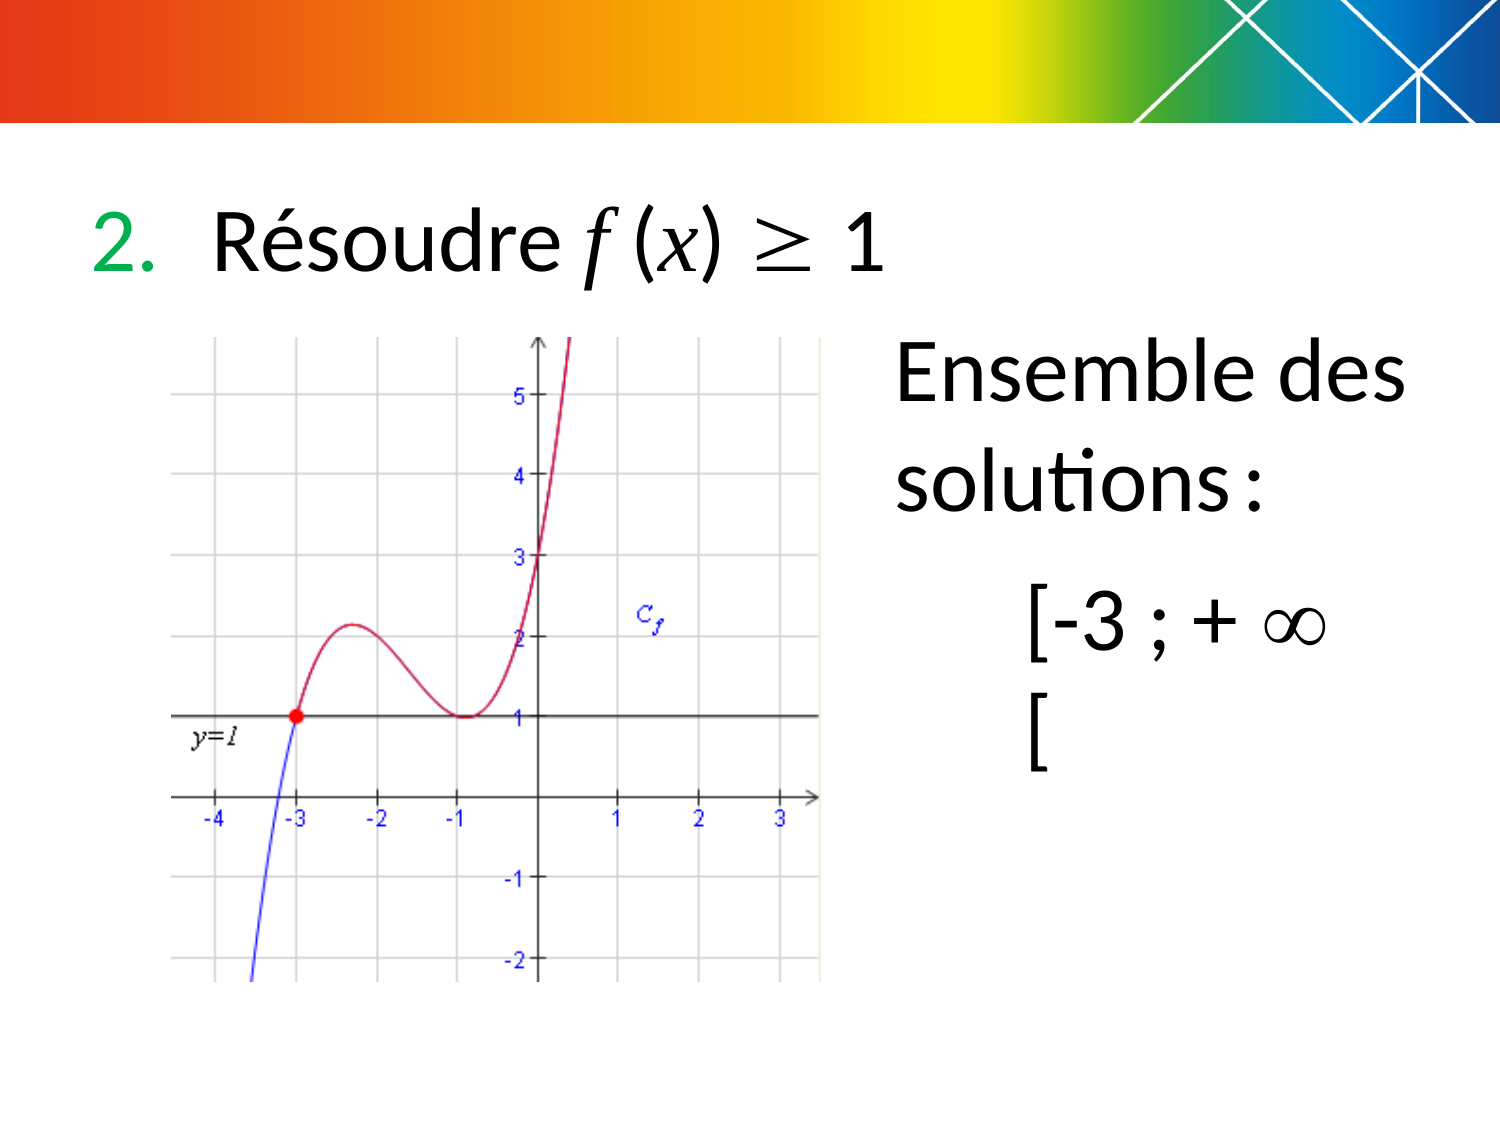

# Résoudre f (x)  1
Ensemble des
solutions :
[-3 ; +  [